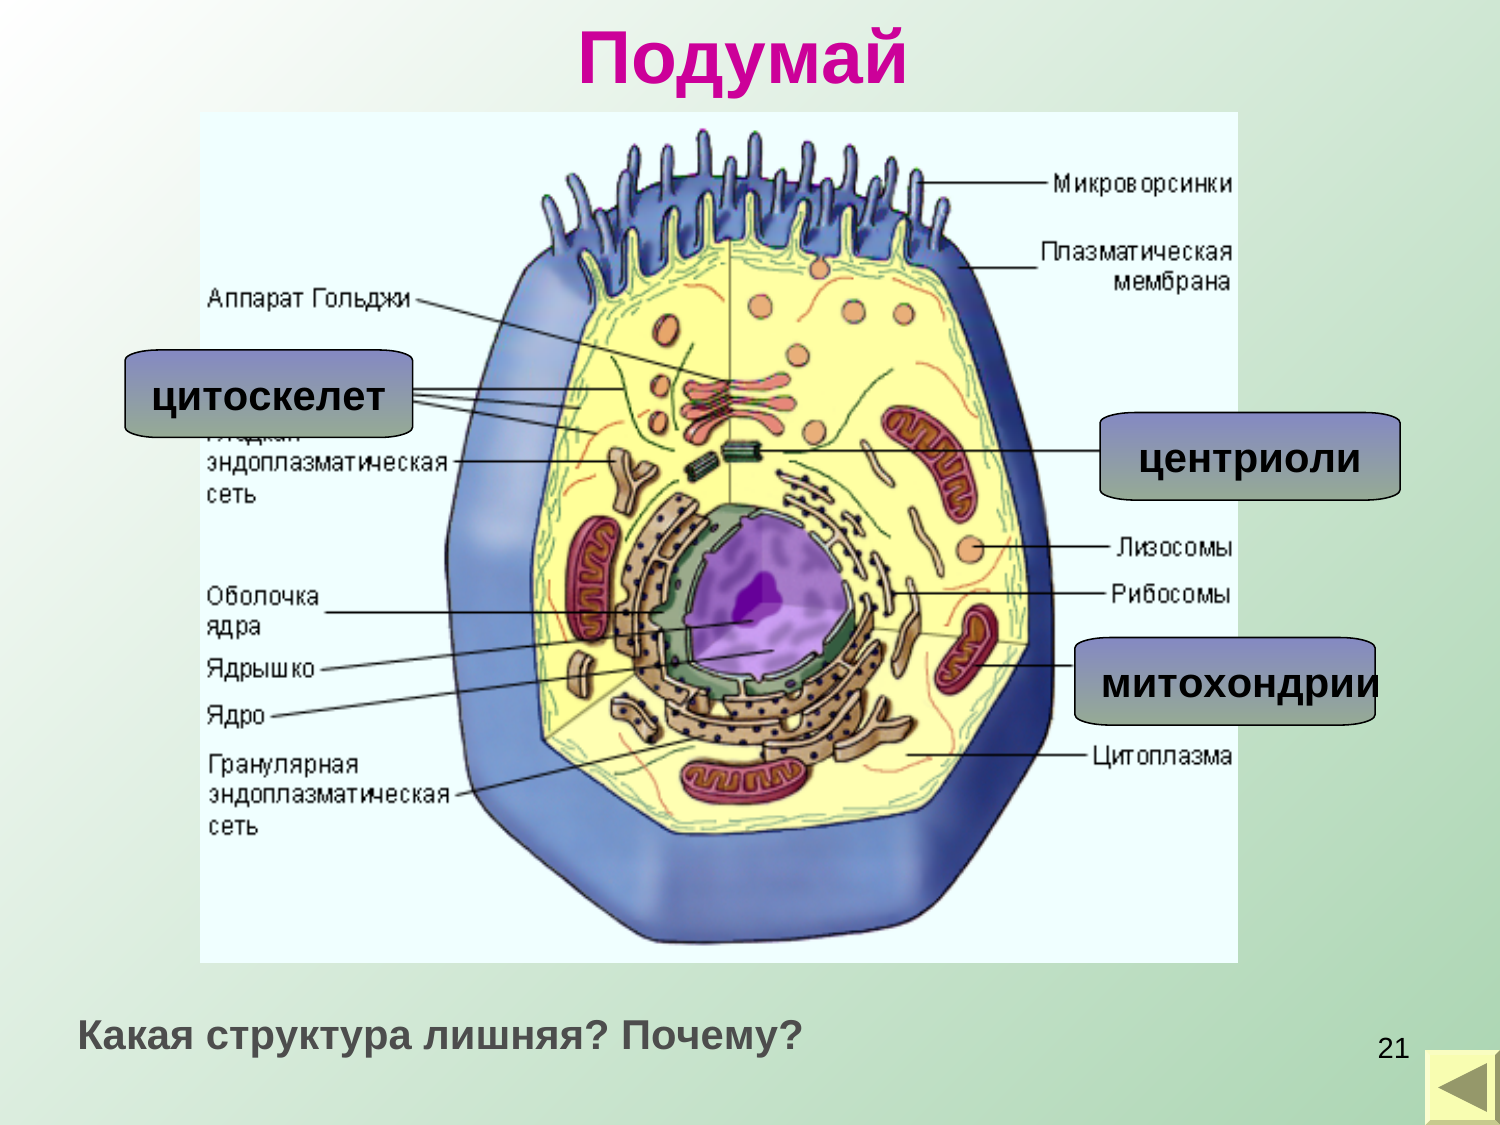

Подумай
цитоскелет
центриоли
митохондрии
Какая структура лишняя? Почему?
21